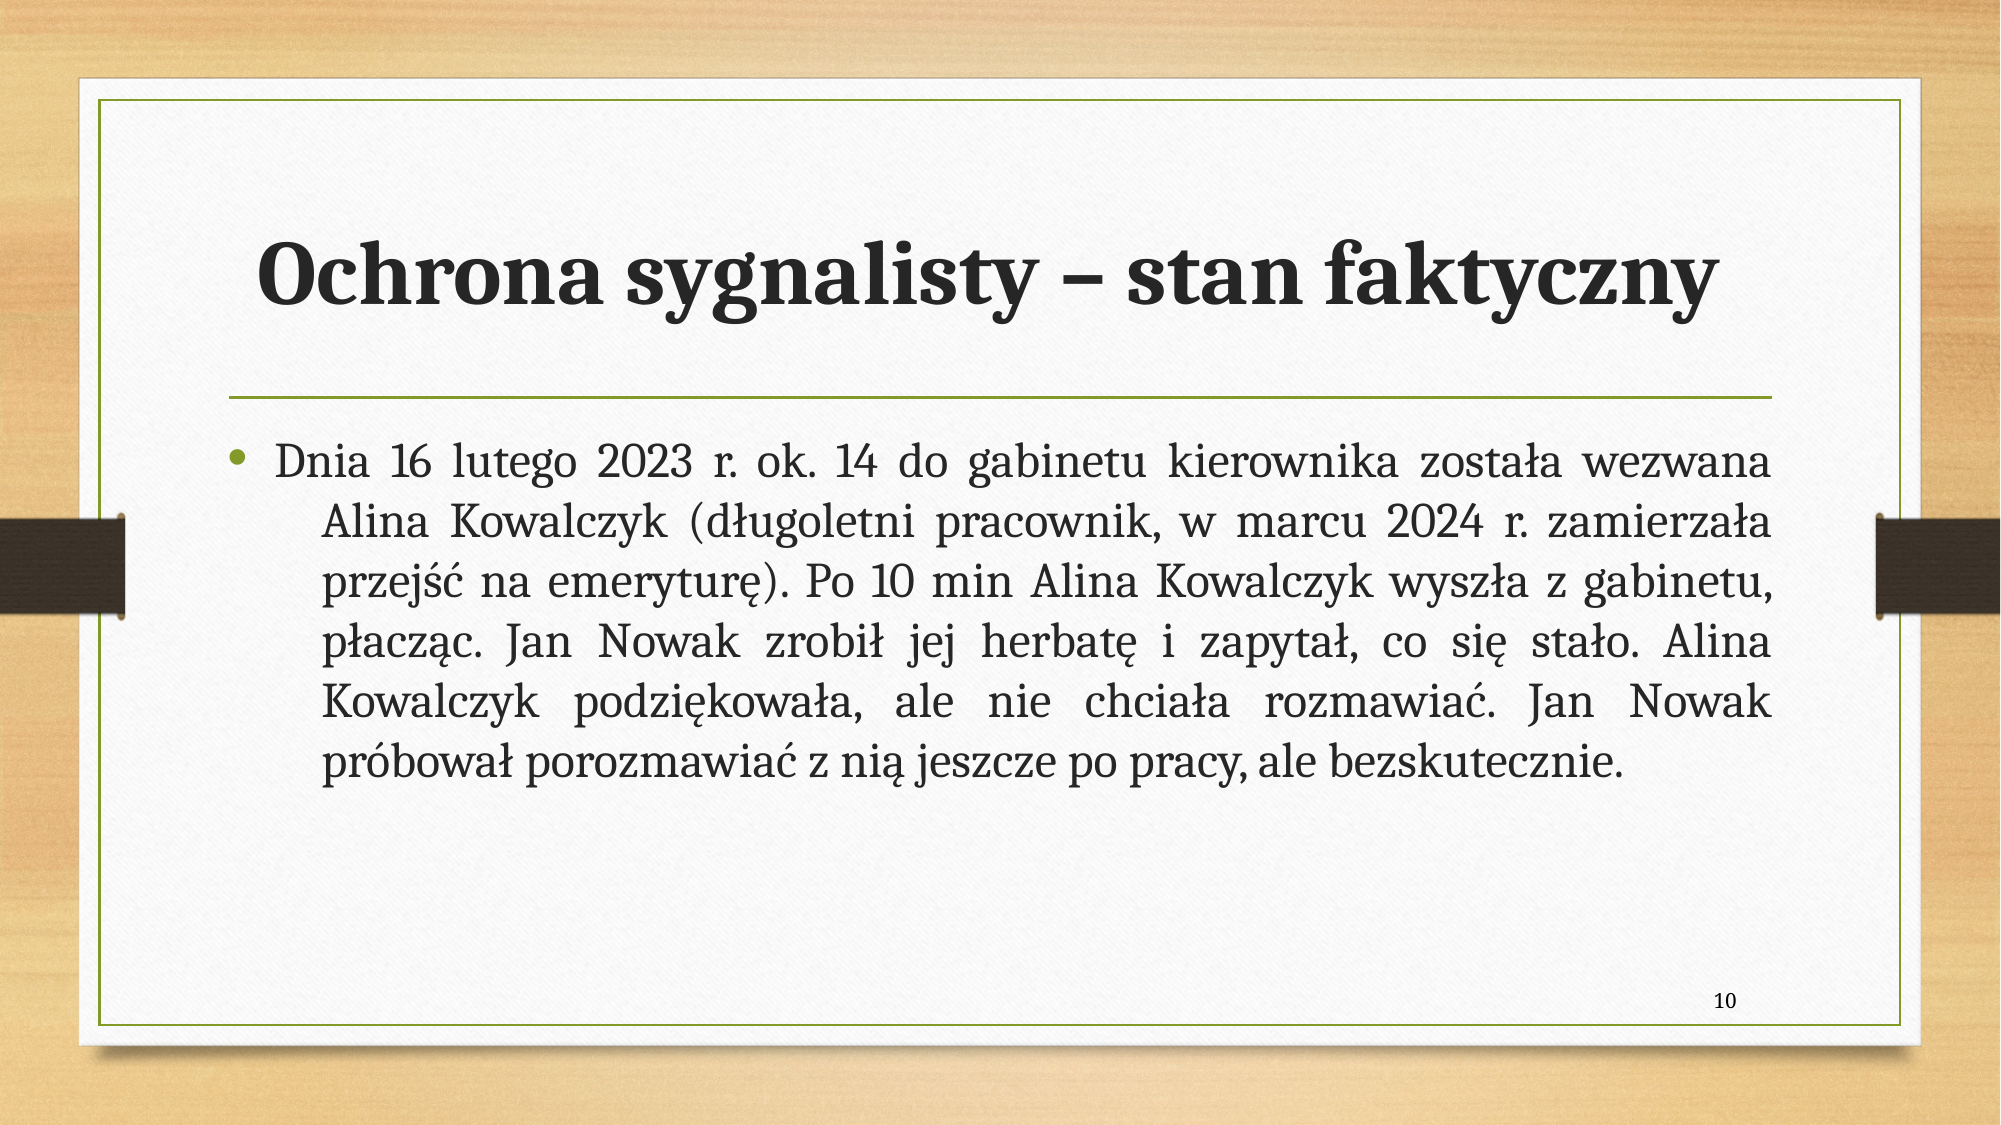

# Ochrona sygnalisty – stan faktyczny
Dnia 16 lutego 2023 r. ok. 14 do gabinetu kierownika została wezwana Alina Kowalczyk (długoletni pracownik, w marcu 2024 r. zamierzała przejść na emeryturę). Po 10 min Alina Kowalczyk wyszła z gabinetu, płacząc. Jan Nowak zrobił jej herbatę i zapytał, co się stało. Alina Kowalczyk podziękowała, ale nie chciała rozmawiać. Jan Nowak próbował porozmawiać z nią jeszcze po pracy, ale bezskutecznie.